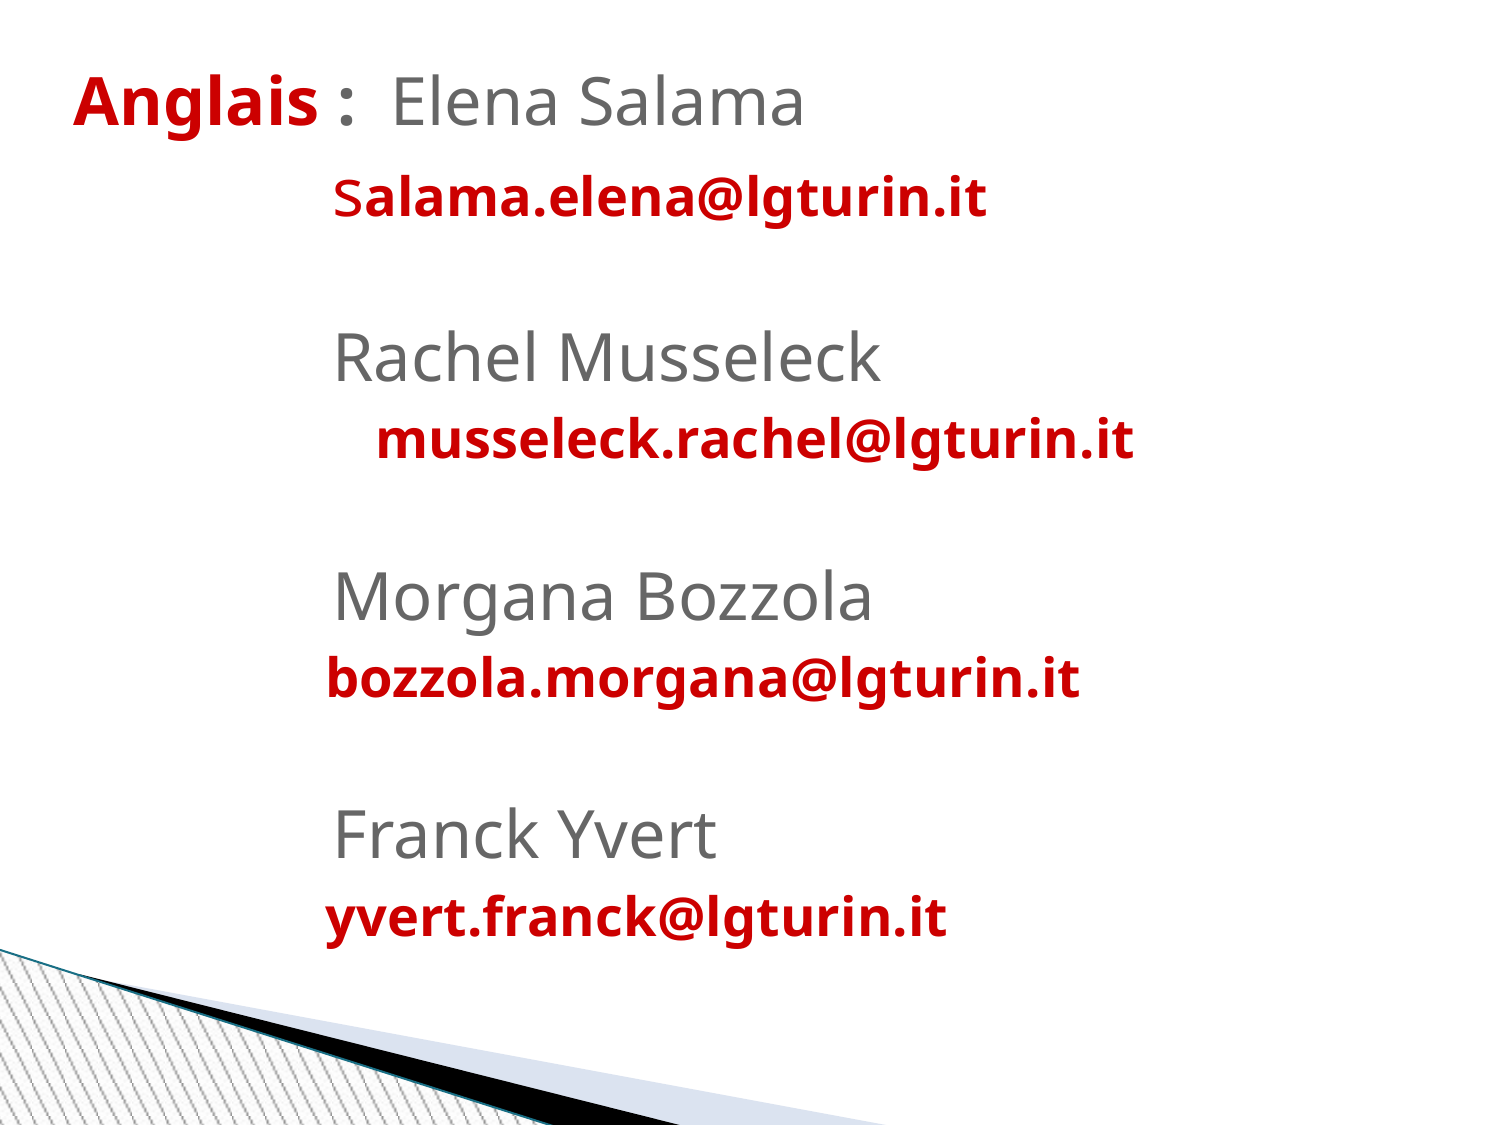

Anglais : Elena Salama
 salama.elena@lgturin.it
 Rachel Musseleck
musseleck.rachel@lgturin.it
 Morgana Bozzola
 bozzola.morgana@lgturin.it
 Franck Yvert
 yvert.franck@lgturin.it